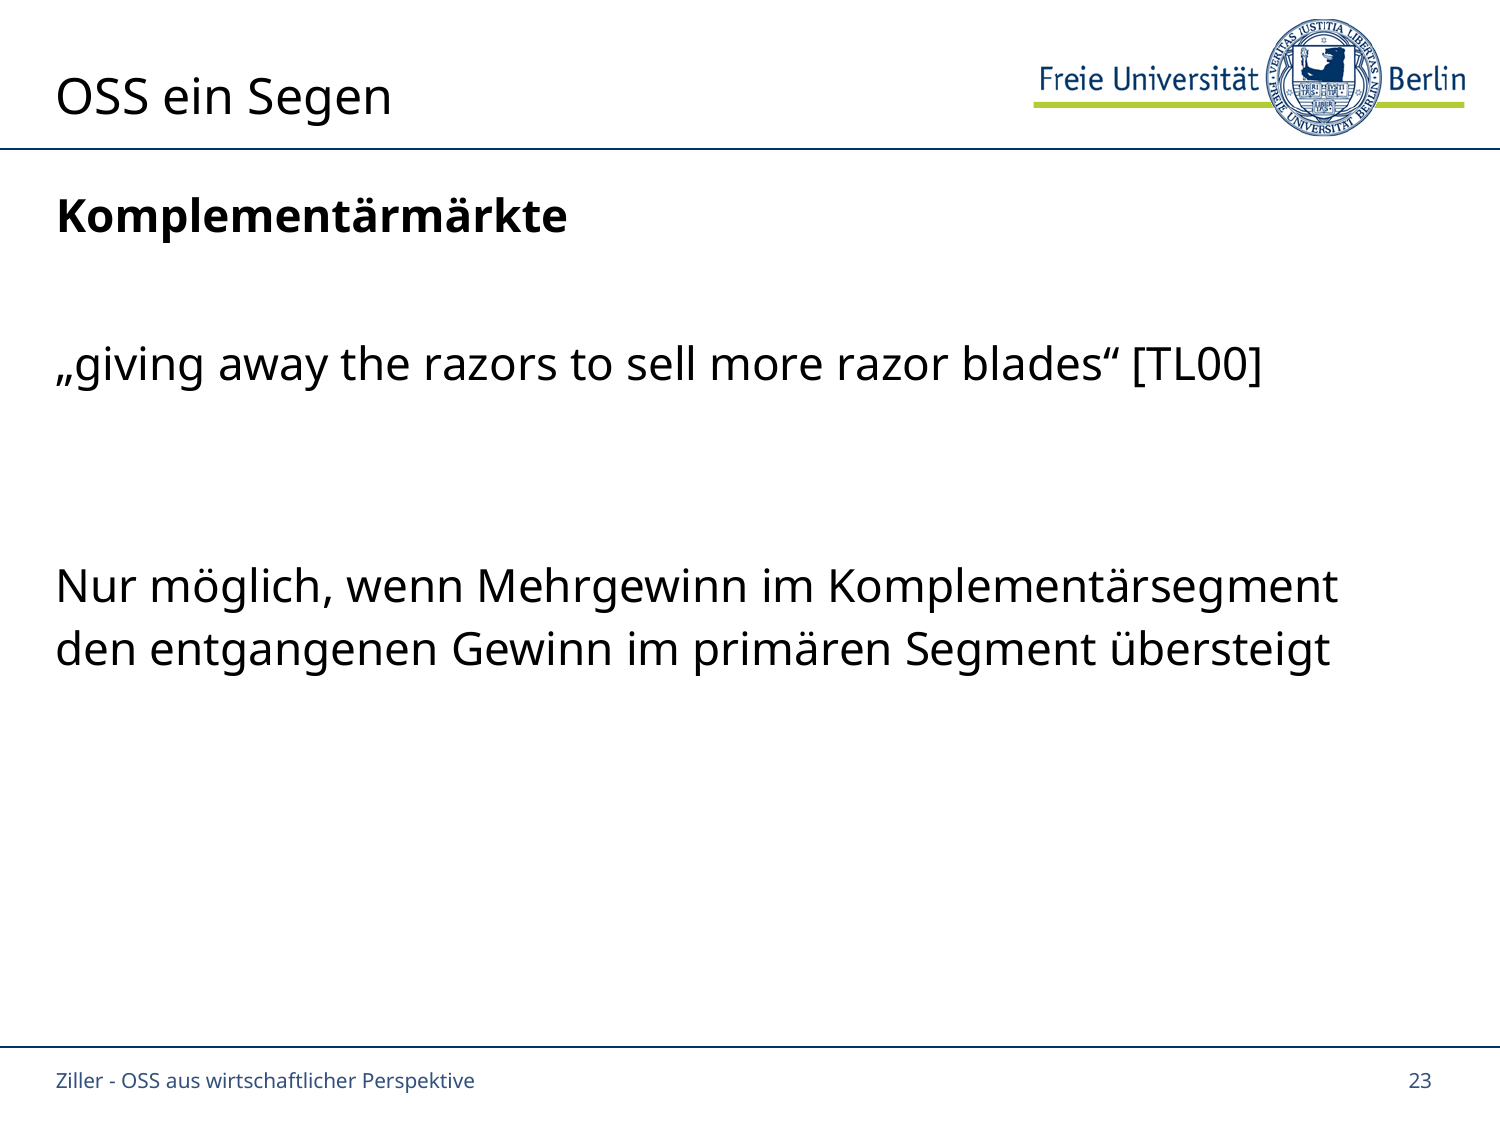

# OSS ein Segen
Komplementärmärkte
„giving away the razors to sell more razor blades“ [TL00]
Nur möglich, wenn Mehrgewinn im Komplementärsegment den entgangenen Gewinn im primären Segment übersteigt
Ziller - OSS aus wirtschaftlicher Perspektive
23